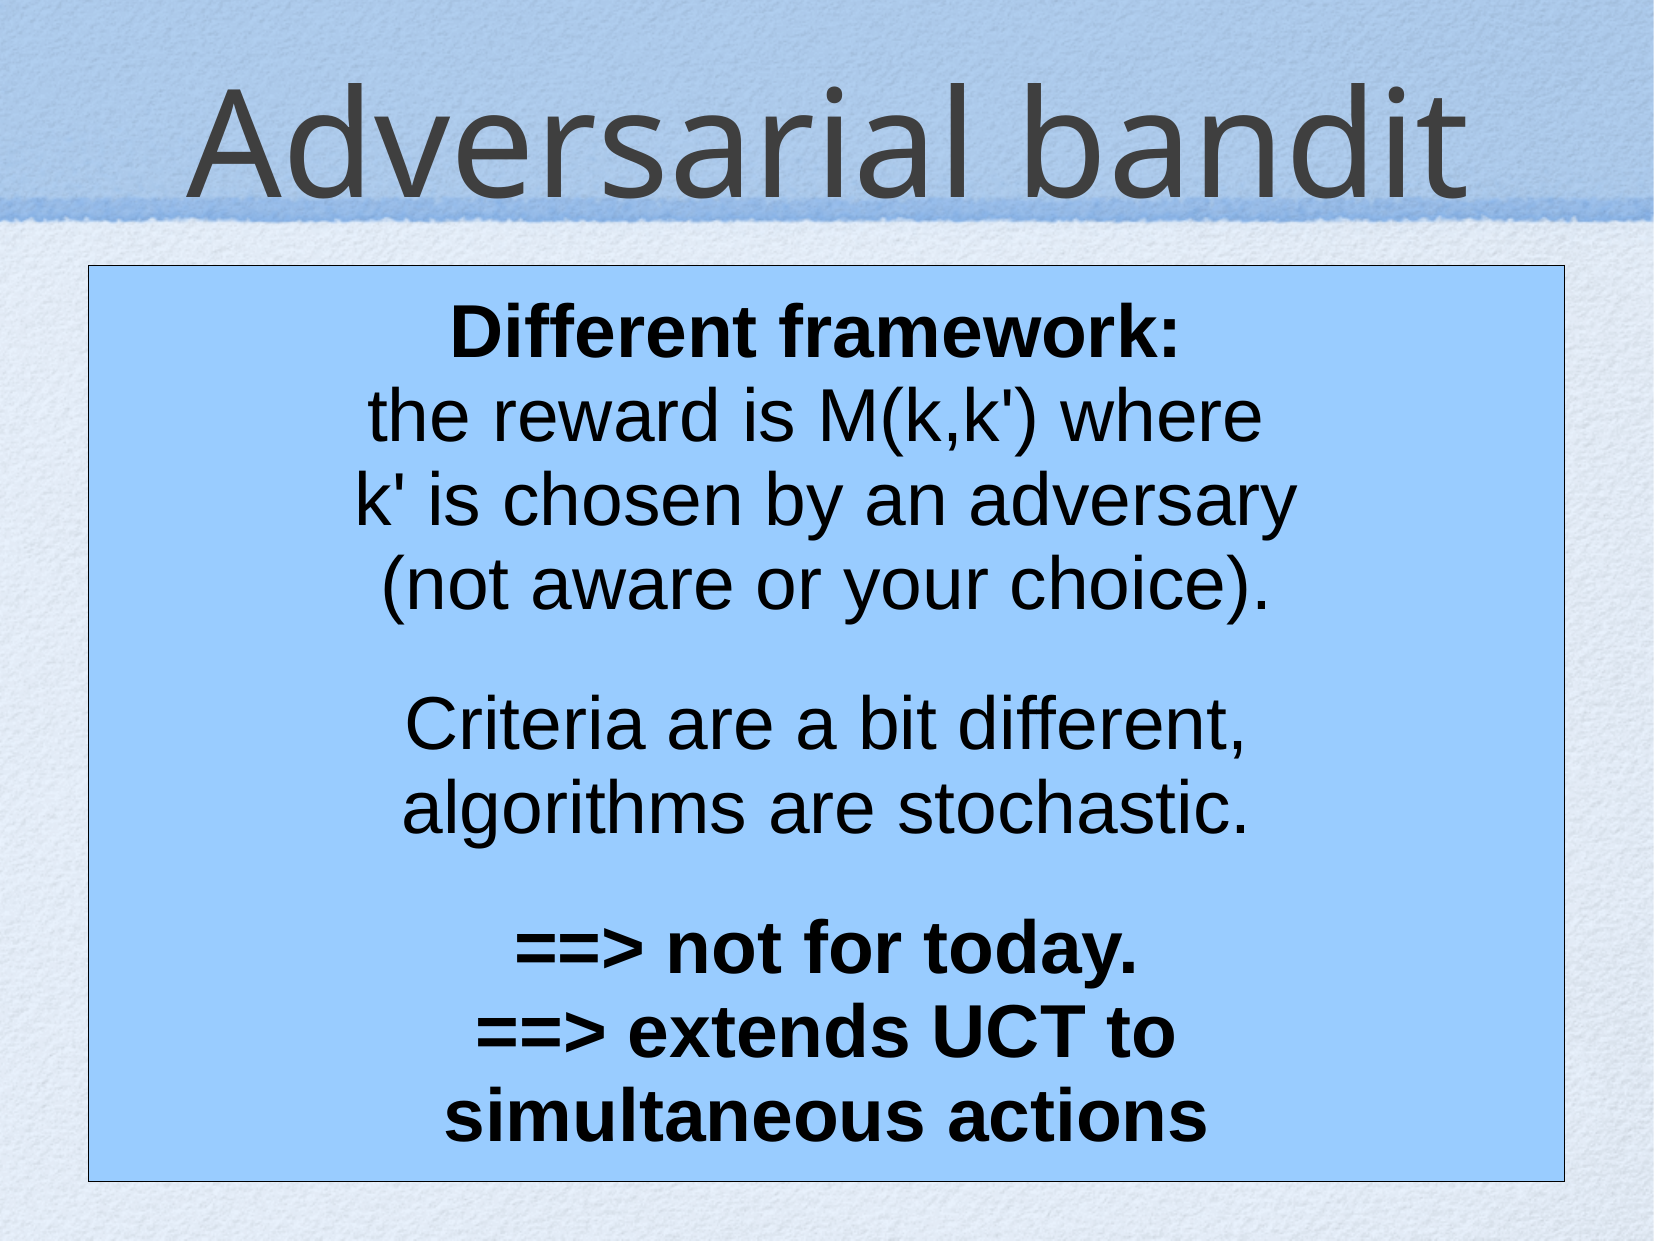

# Adversarial bandit
Different framework:
the reward is M(k,k') where
k' is chosen by an adversary
(not aware or your choice).
Criteria are a bit different,
algorithms are stochastic.
==> not for today.
==> extends UCT to
simultaneous actions